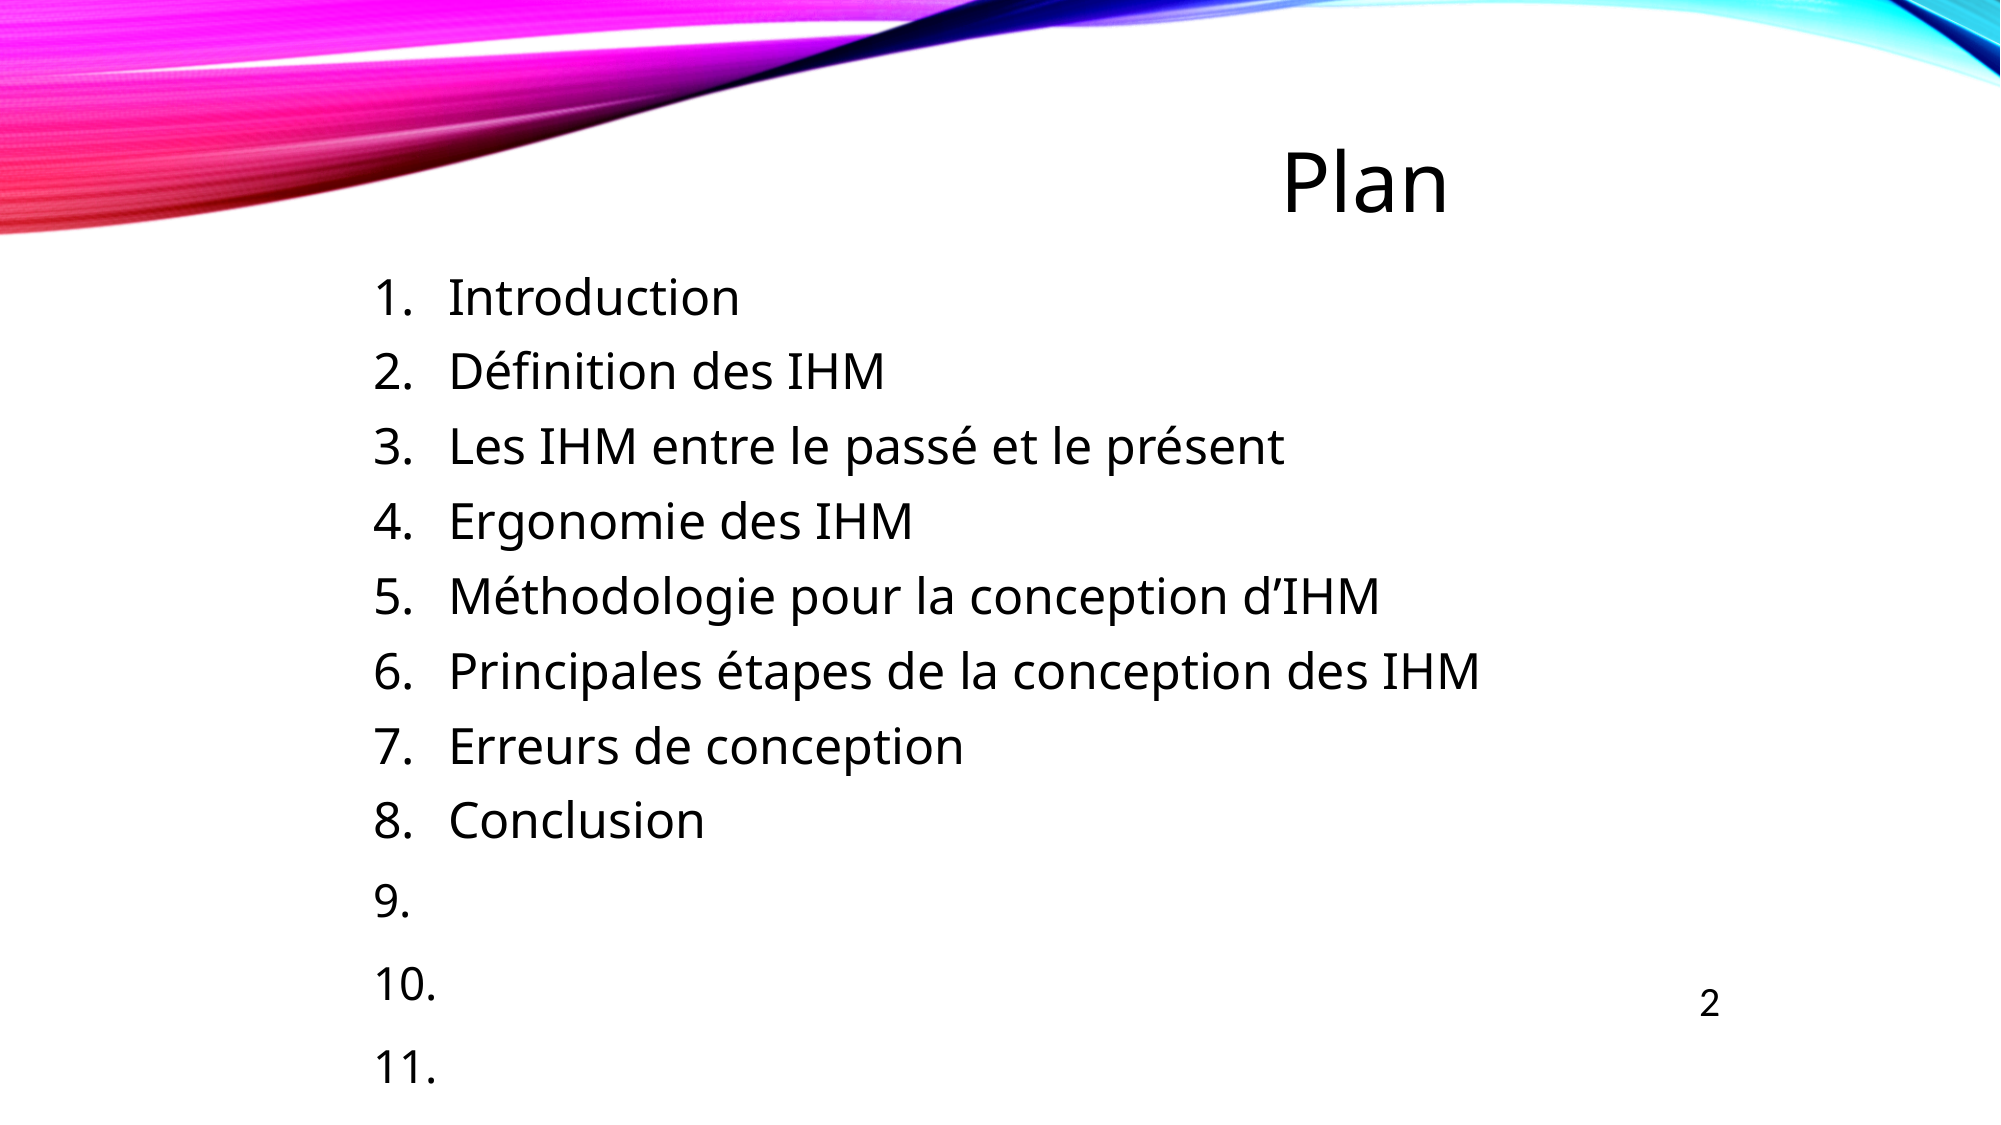

# Plan
Introduction
Définition des IHM
Les IHM entre le passé et le présent
Ergonomie des IHM
Méthodologie pour la conception d’IHM
Principales étapes de la conception des IHM
Erreurs de conception
Conclusion